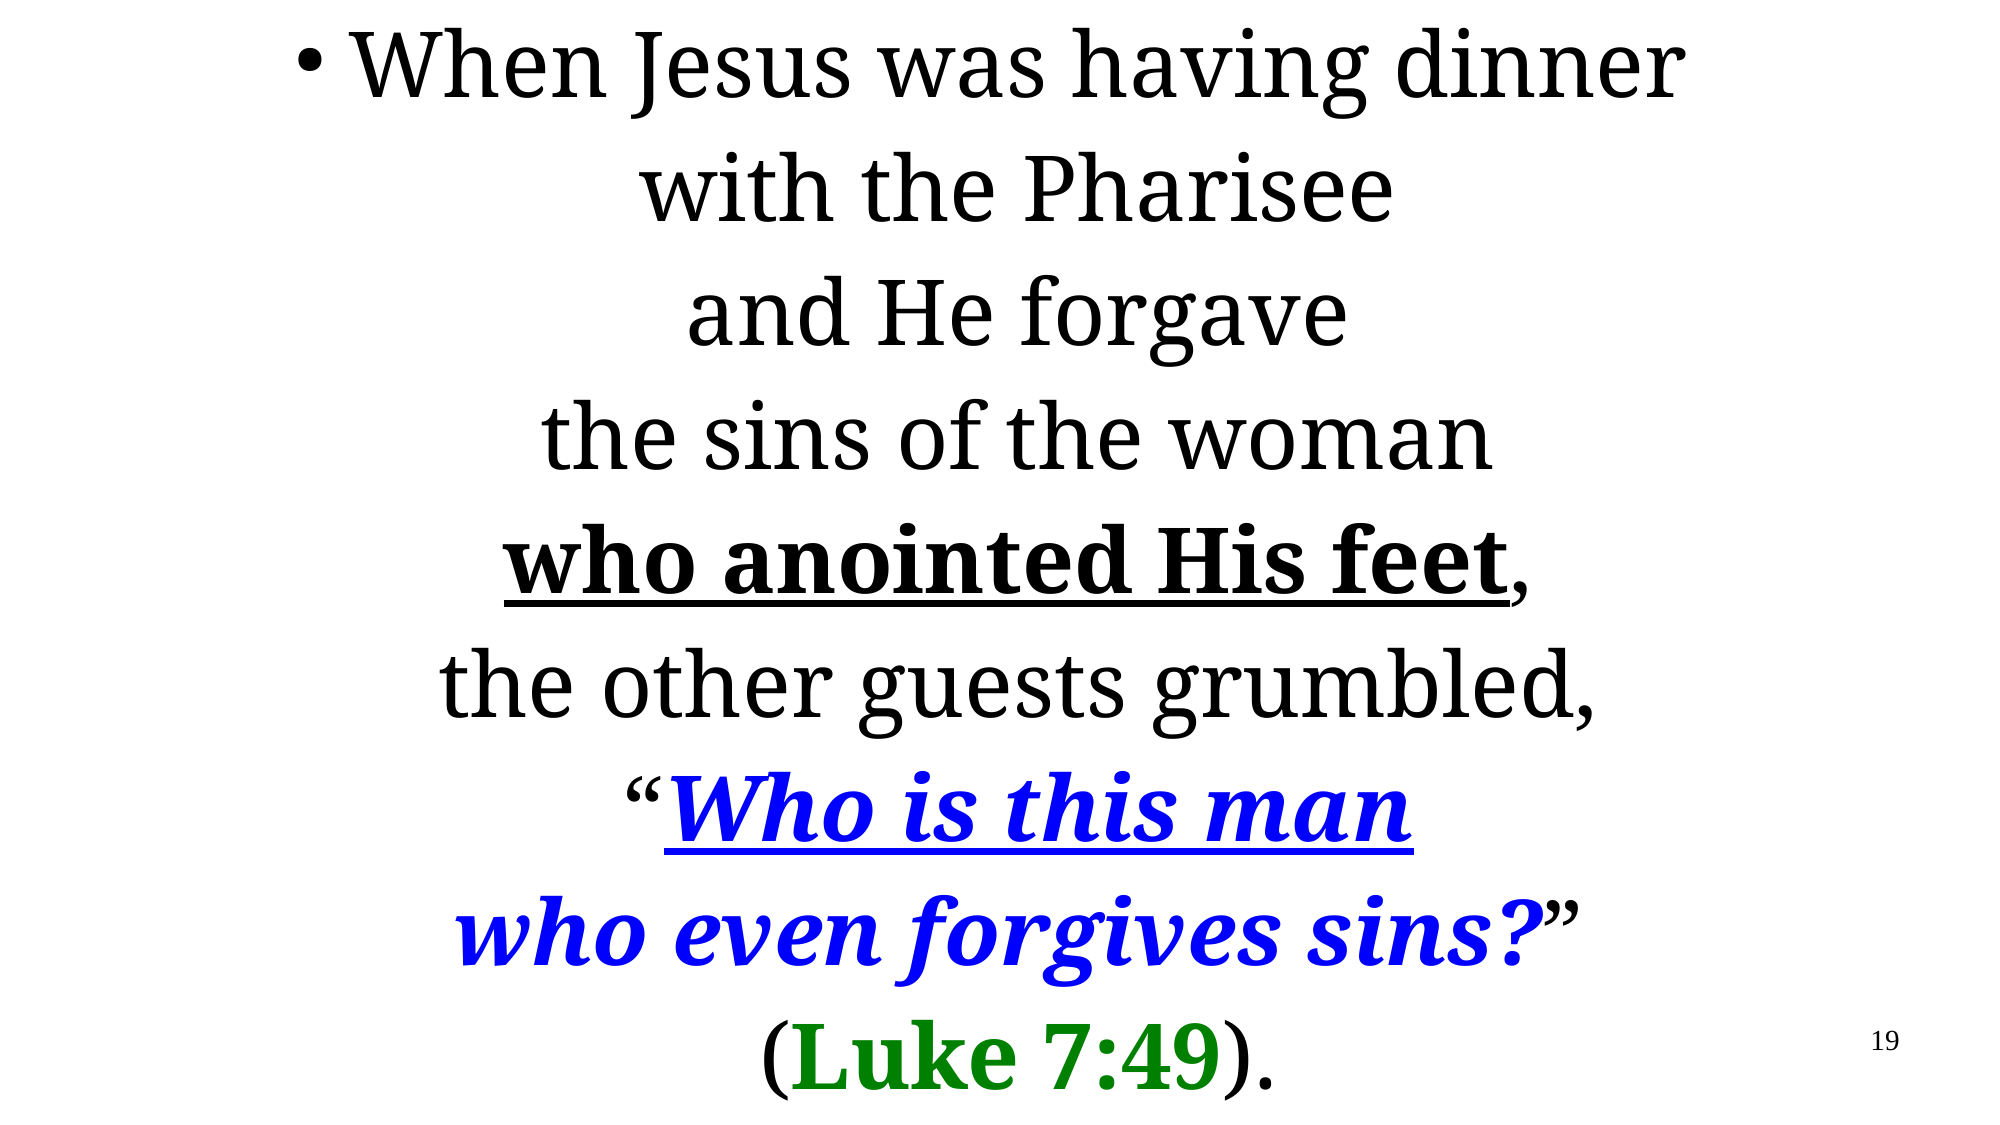

# When Jesus was having dinner with the Pharisee and He forgave the sins of the woman who anointed His feet, the other guests grumbled, “Who is this man who even forgives sins?” (Luke 7:49).
19